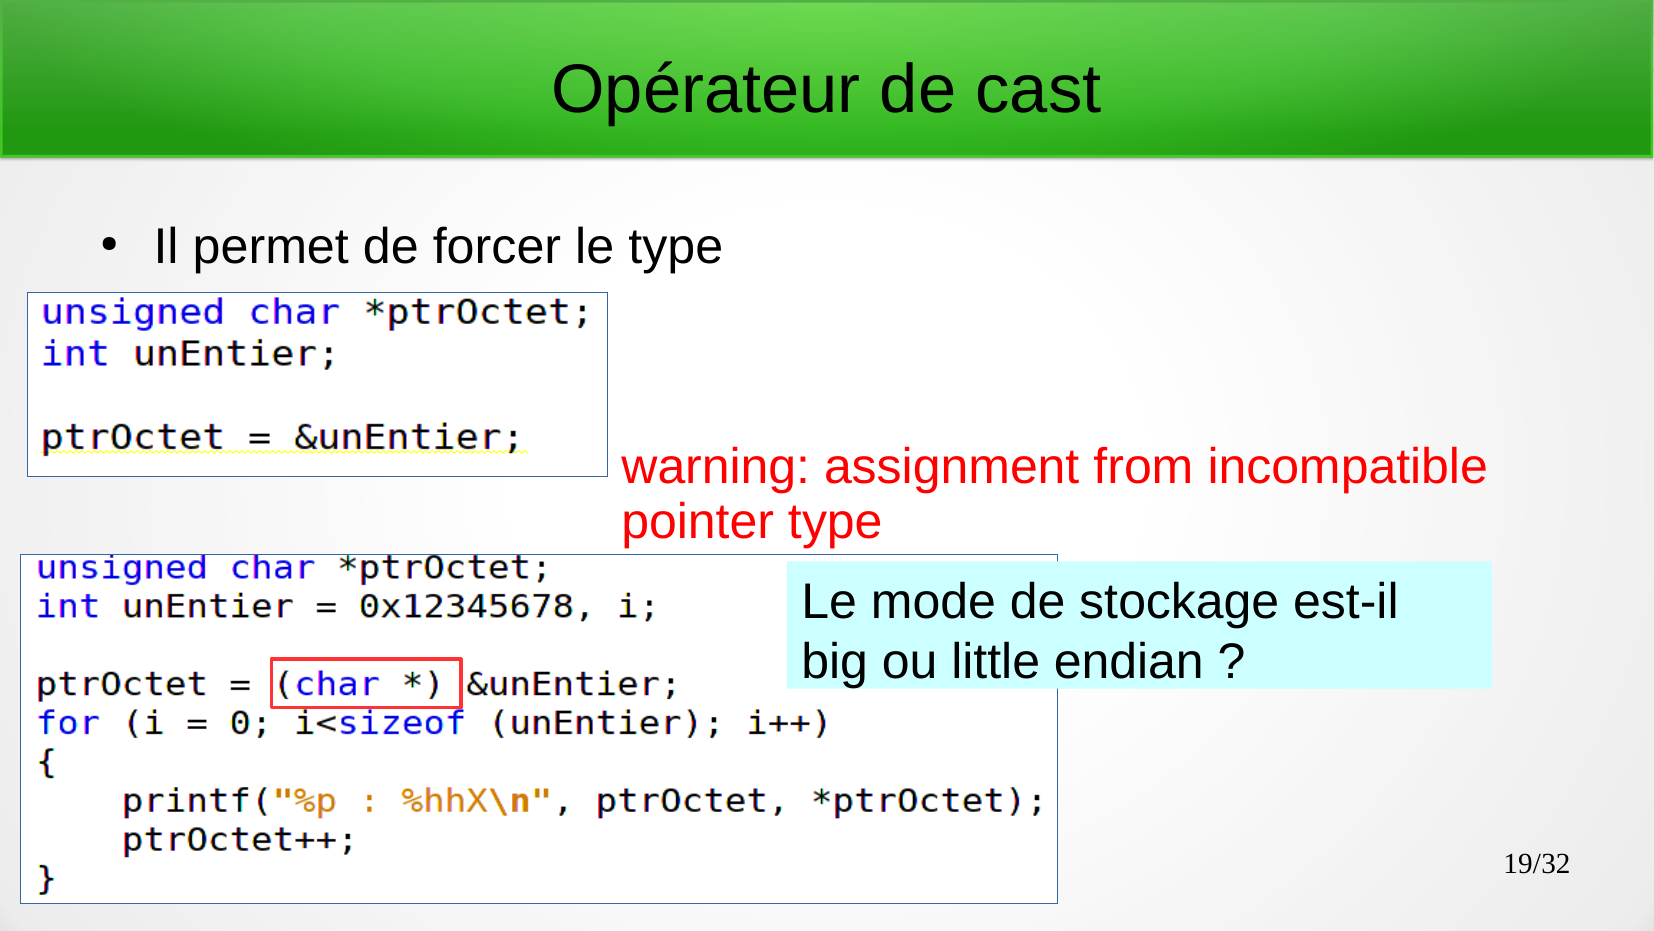

# Opérateur de cast
Il permet de forcer le type
warning: assignment from incompatible pointer type
Le mode de stockage est-il big ou little endian ?
19